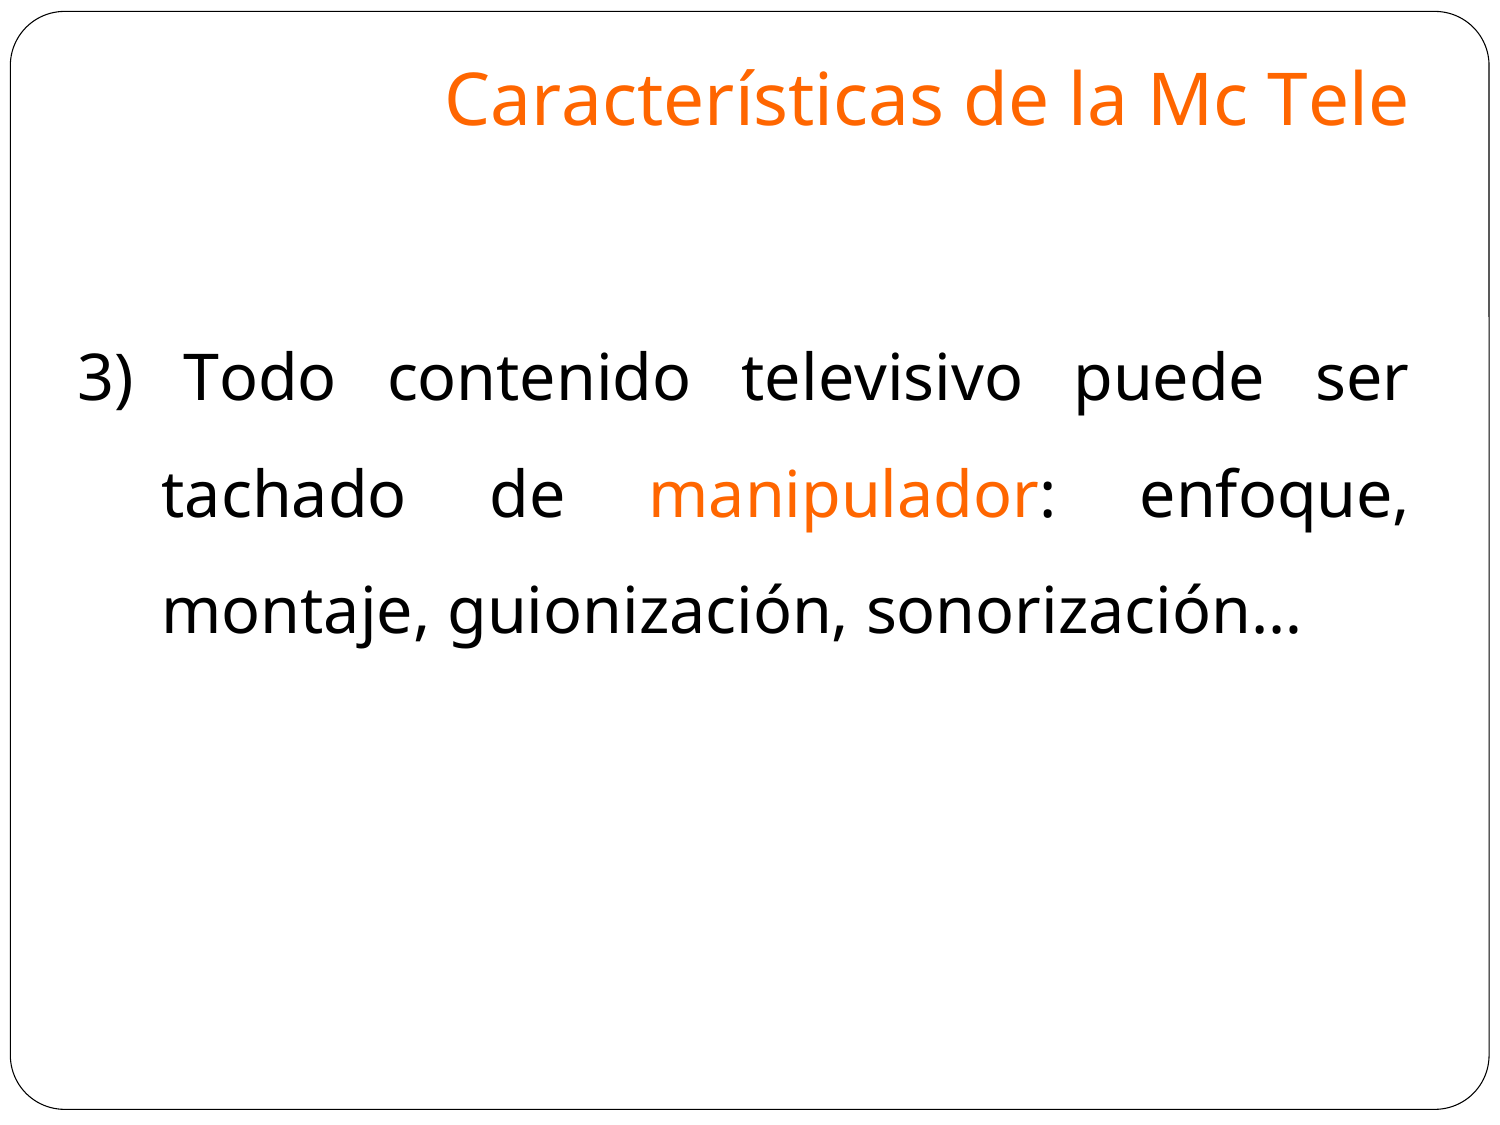

#
Características de la Mc Tele
3) Todo contenido televisivo puede ser tachado de manipulador: enfoque, montaje, guionización, sonorización…